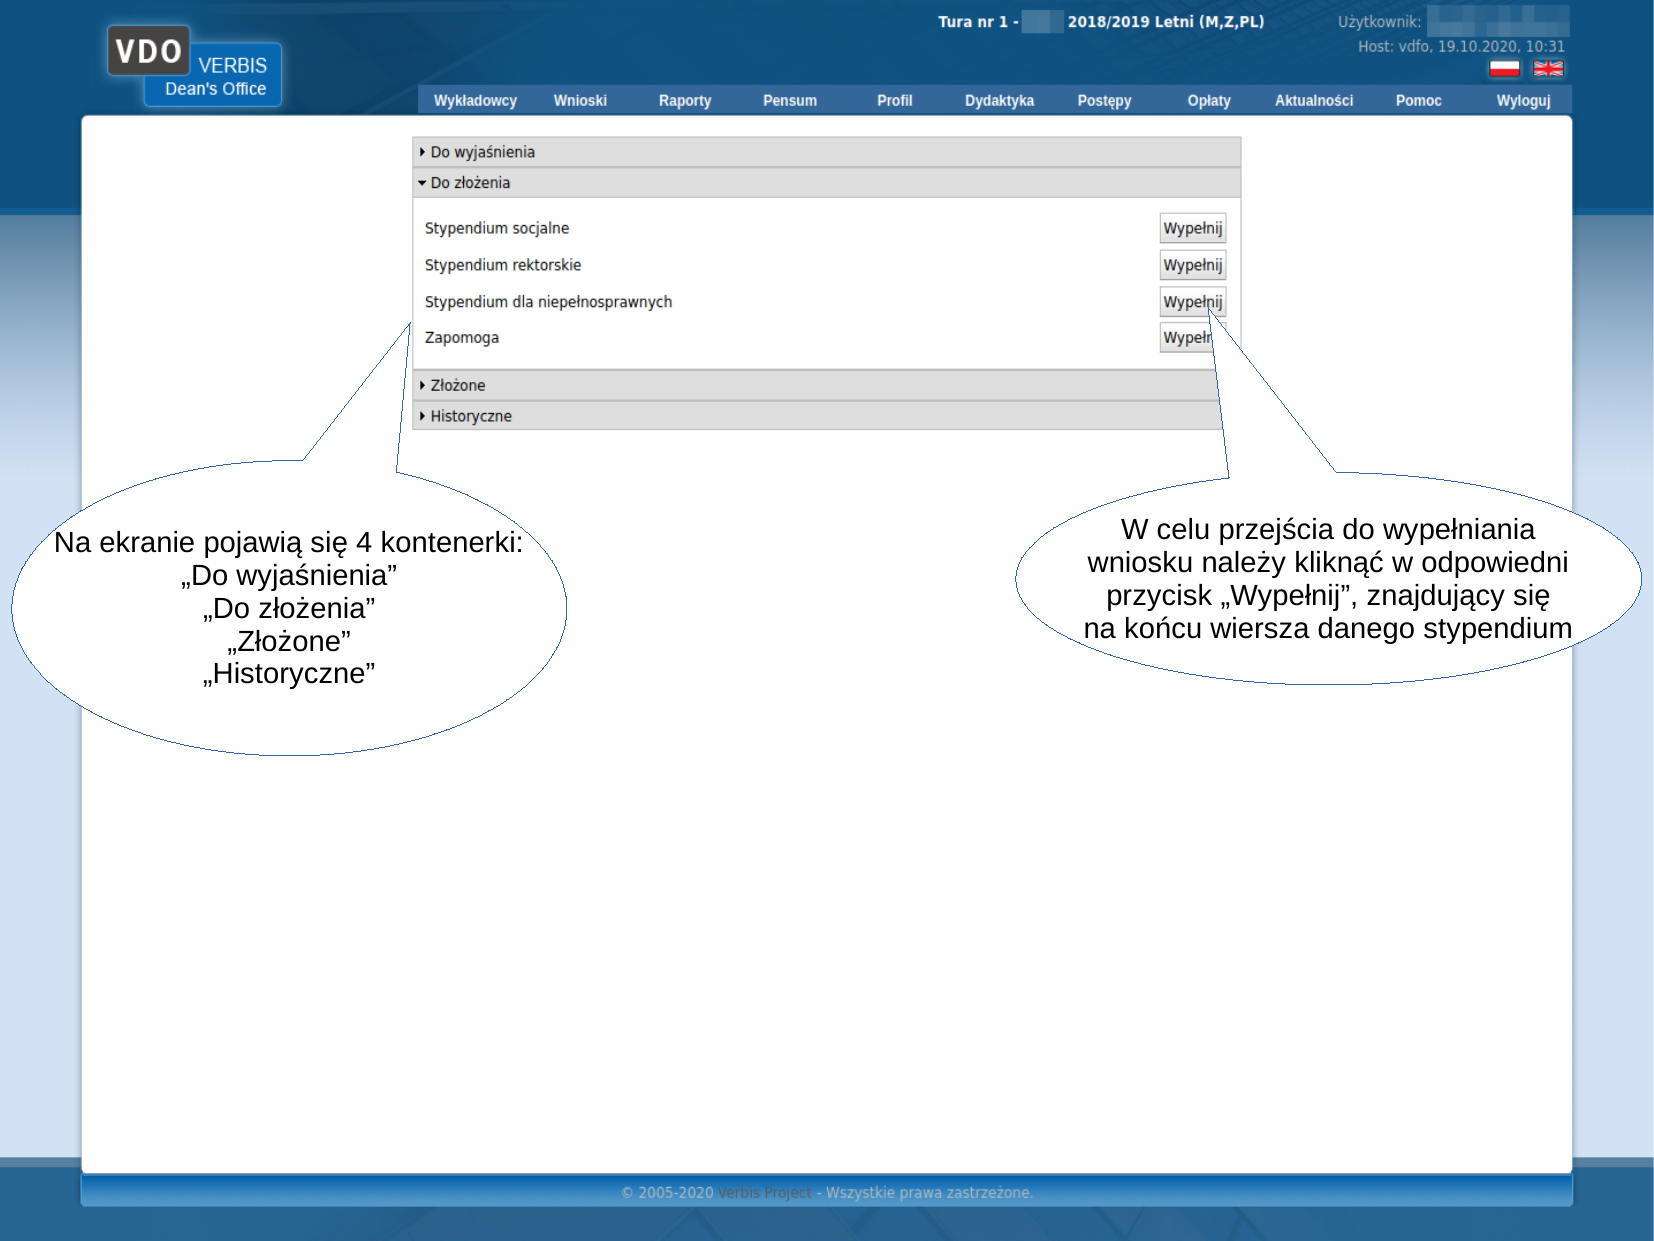

Na ekranie pojawią się 4 kontenerki:
„Do wyjaśnienia”
„Do złożenia”
„Złożone”
„Historyczne”
W celu przejścia do wypełniania
wniosku należy kliknąć w odpowiedni
przycisk „Wypełnij”, znajdujący się
na końcu wiersza danego stypendium
© 2020 Verbis - wszystkie prawa zastrzeżone